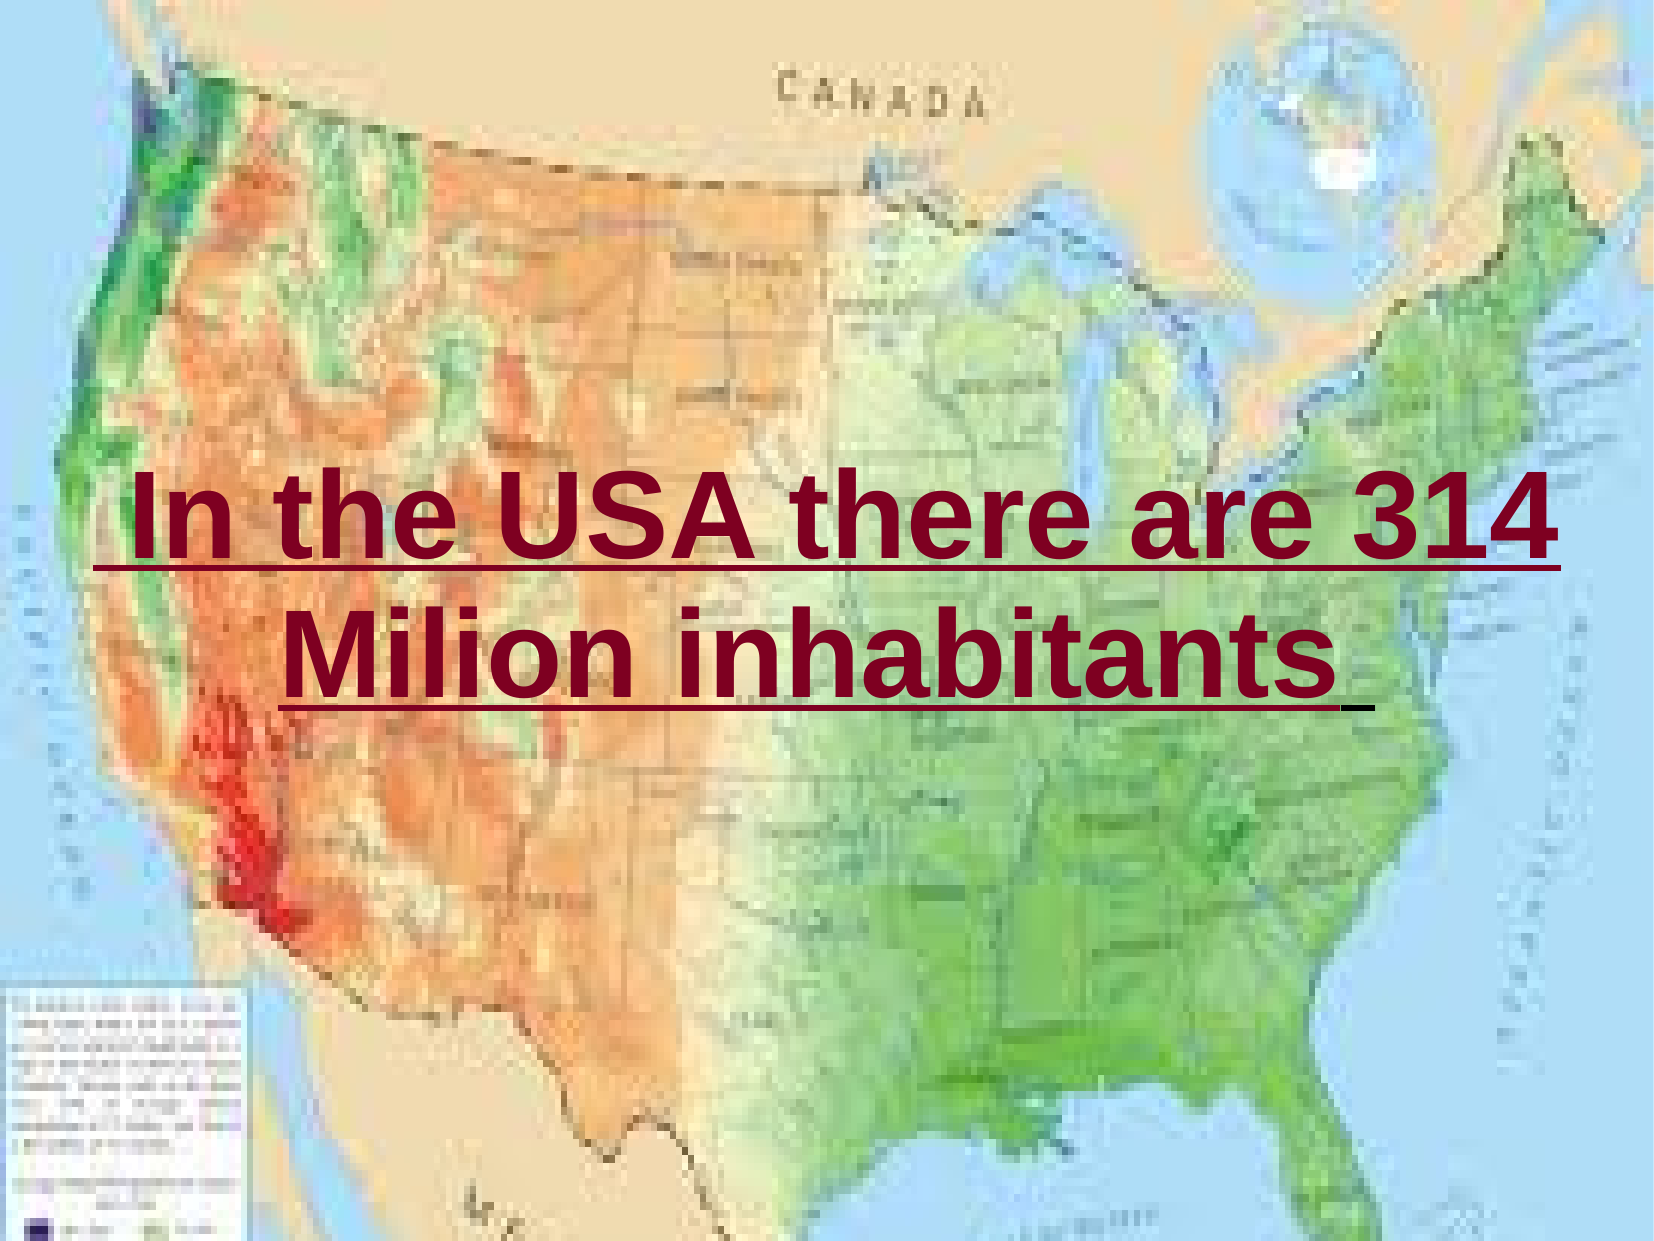

#
 In the USA there are 314 Milion inhabitants